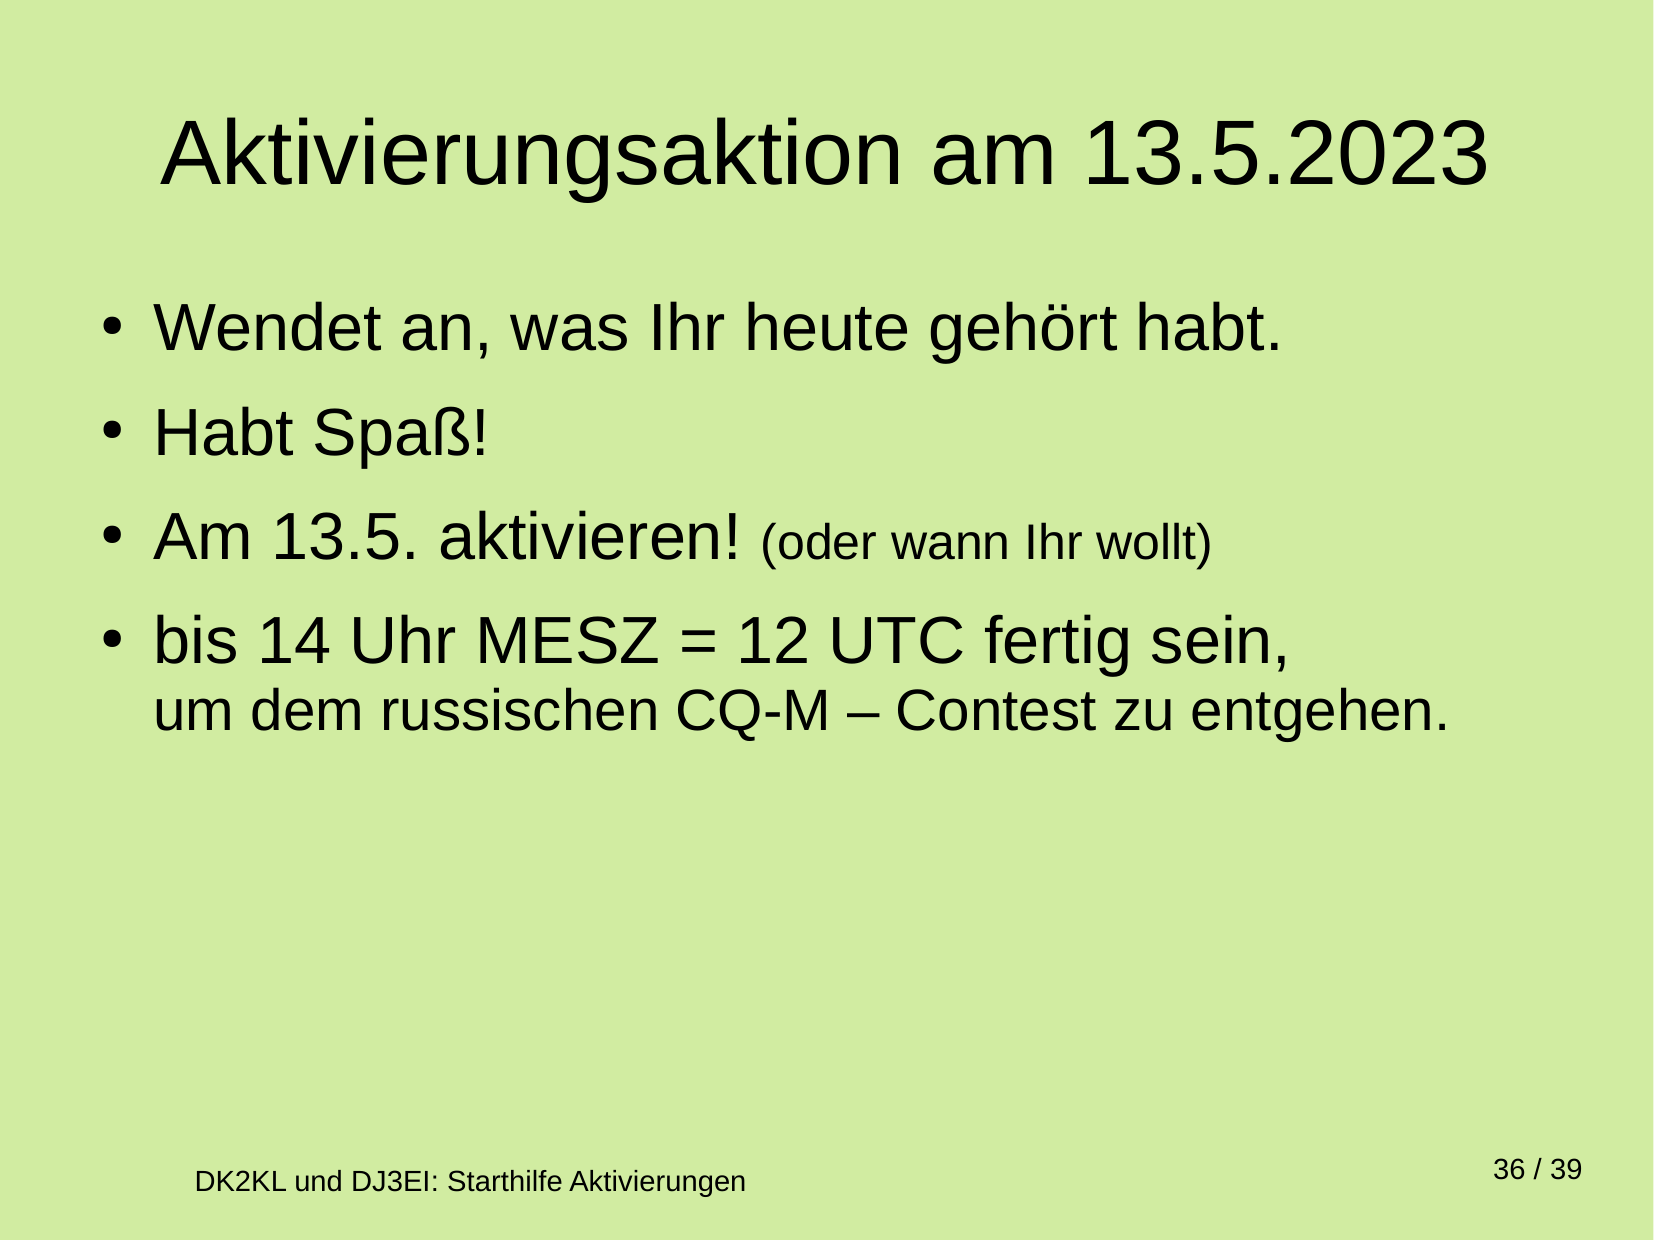

# Aktivierungsaktion am 13.5.2023
Wendet an, was Ihr heute gehört habt.
Habt Spaß!
Am 13.5. aktivieren! (oder wann Ihr wollt)
bis 14 Uhr MESZ = 12 UTC fertig sein,
um dem russischen CQ-M – Contest zu entgehen.